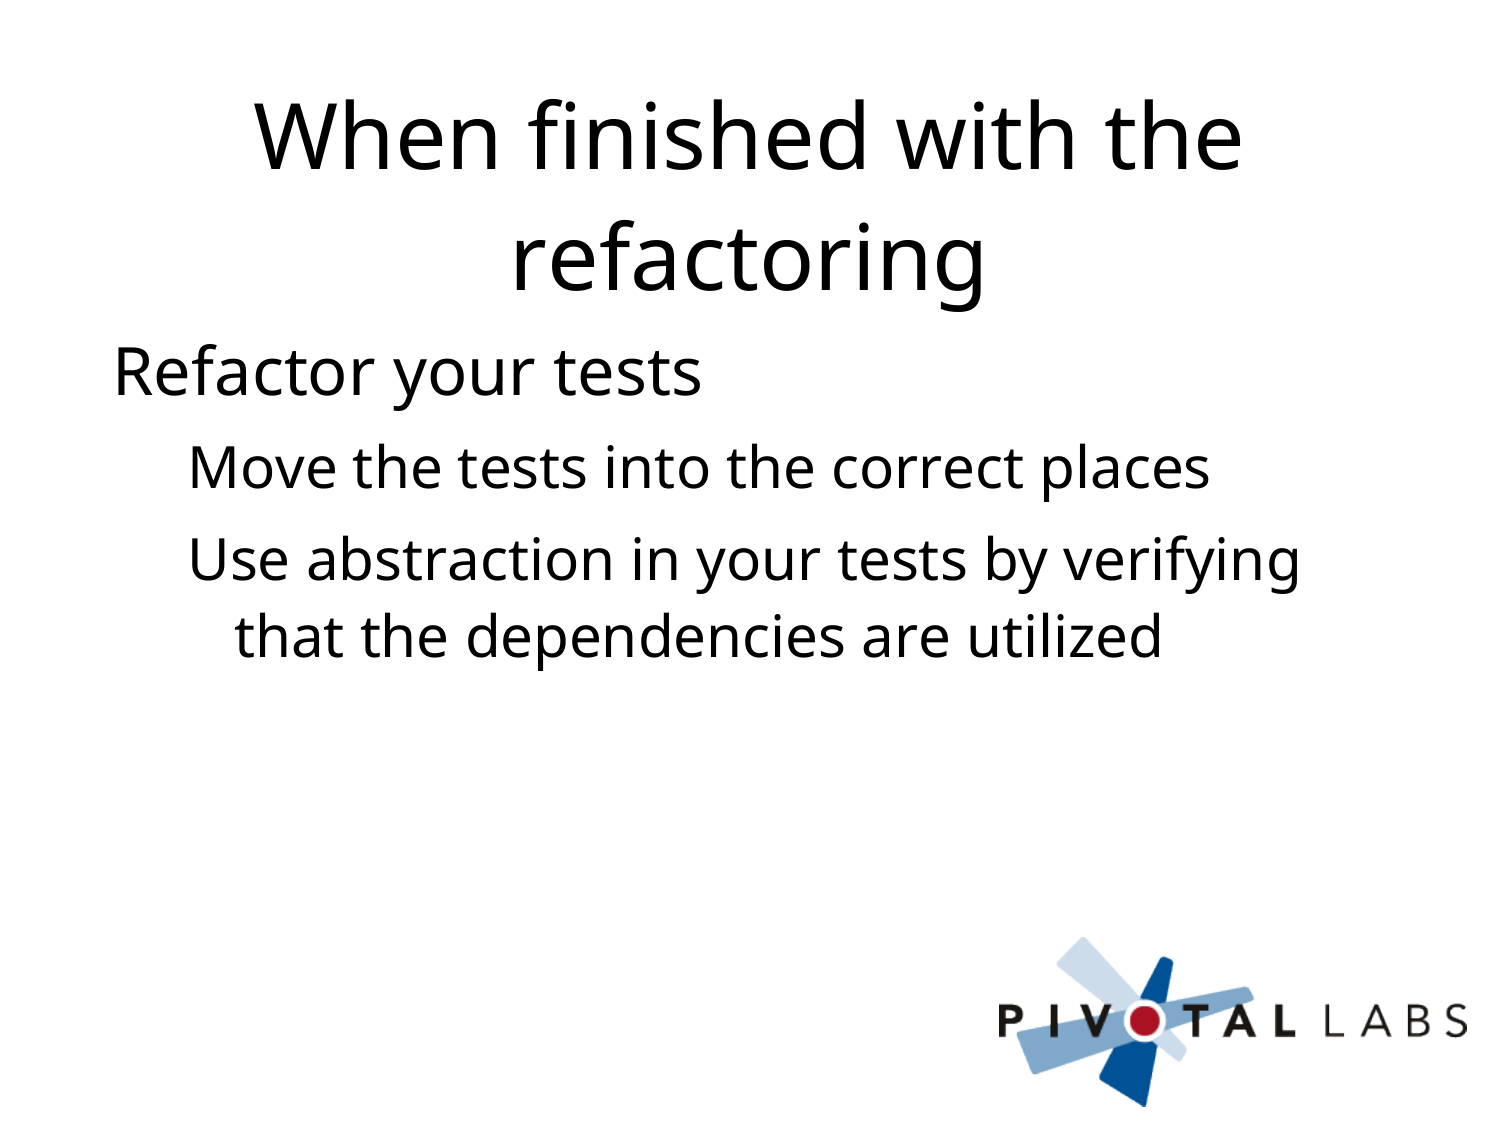

# When finished with the refactoring
Refactor your tests
Move the tests into the correct places
Use abstraction in your tests by verifying that the dependencies are utilized